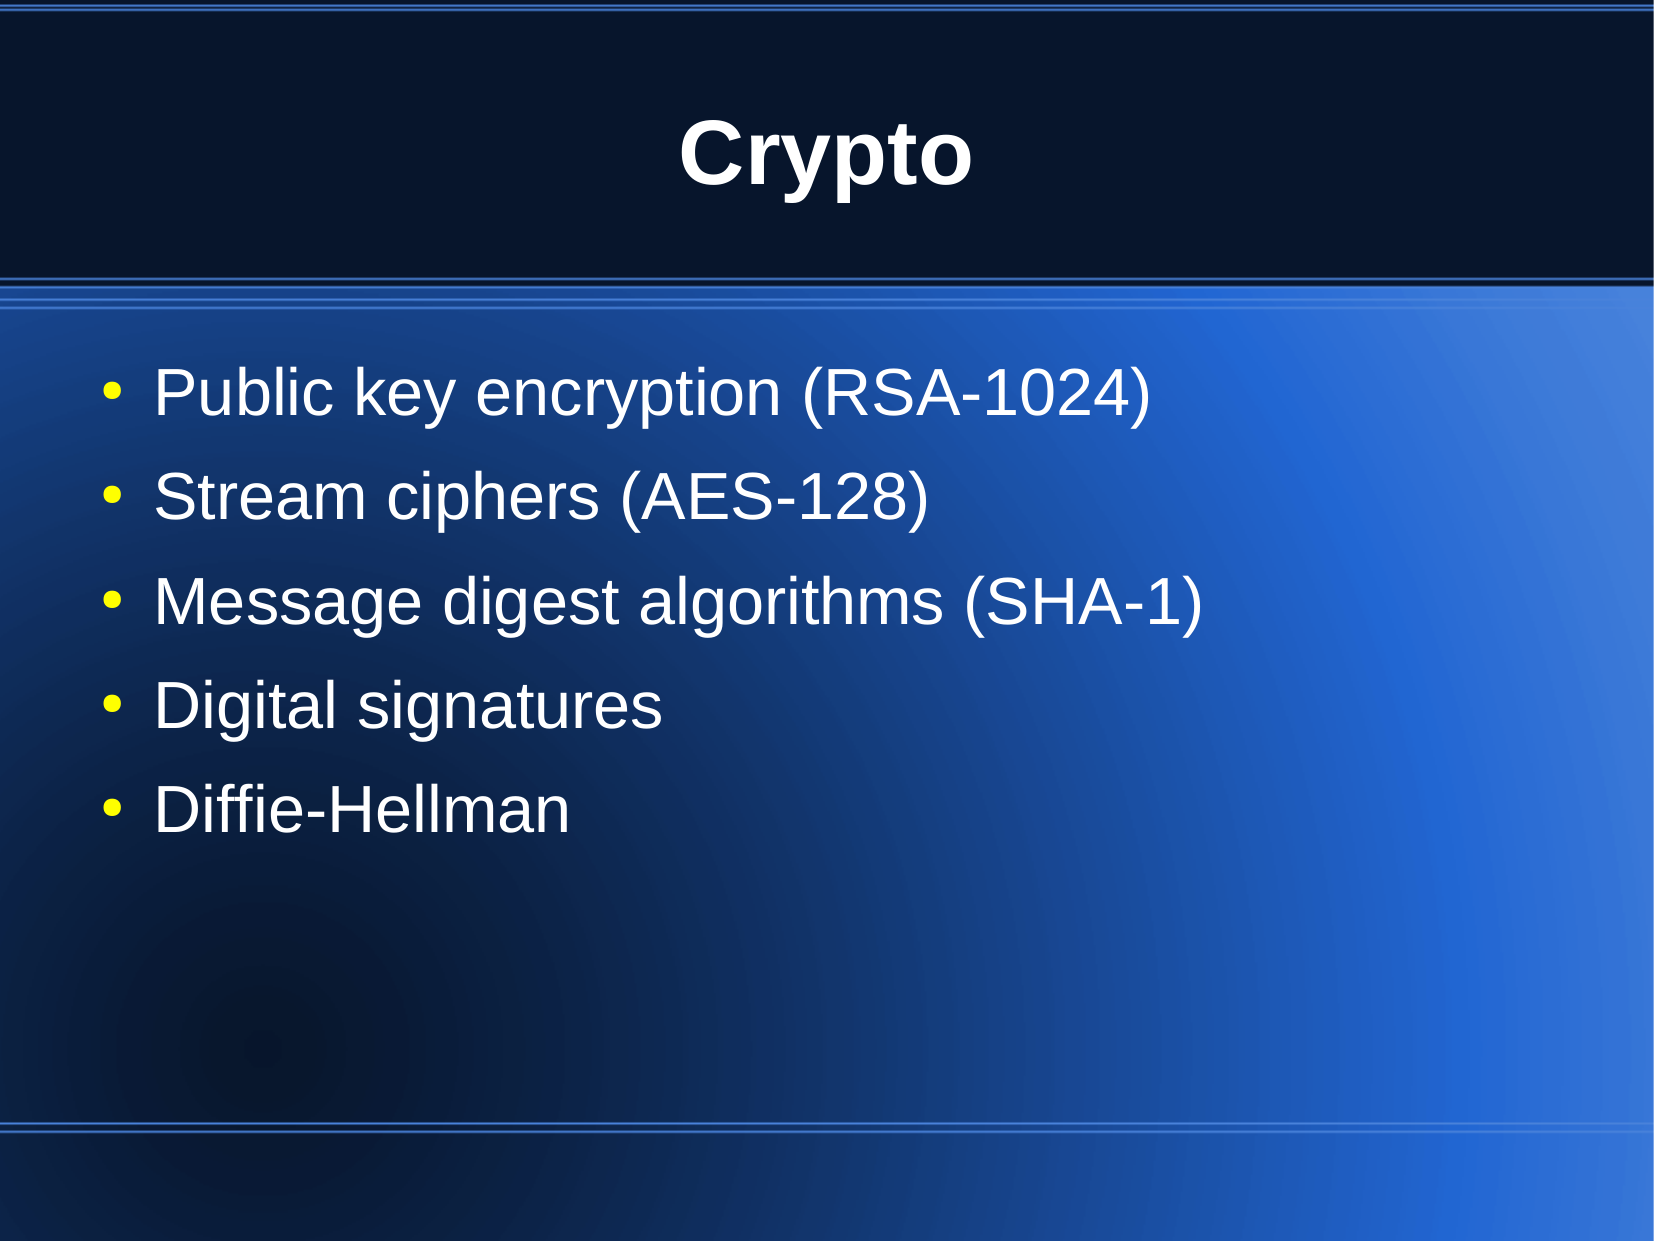

# Crypto
Public key encryption (RSA-1024)
Stream ciphers (AES-128)
Message digest algorithms (SHA-1)
Digital signatures
Diffie-Hellman